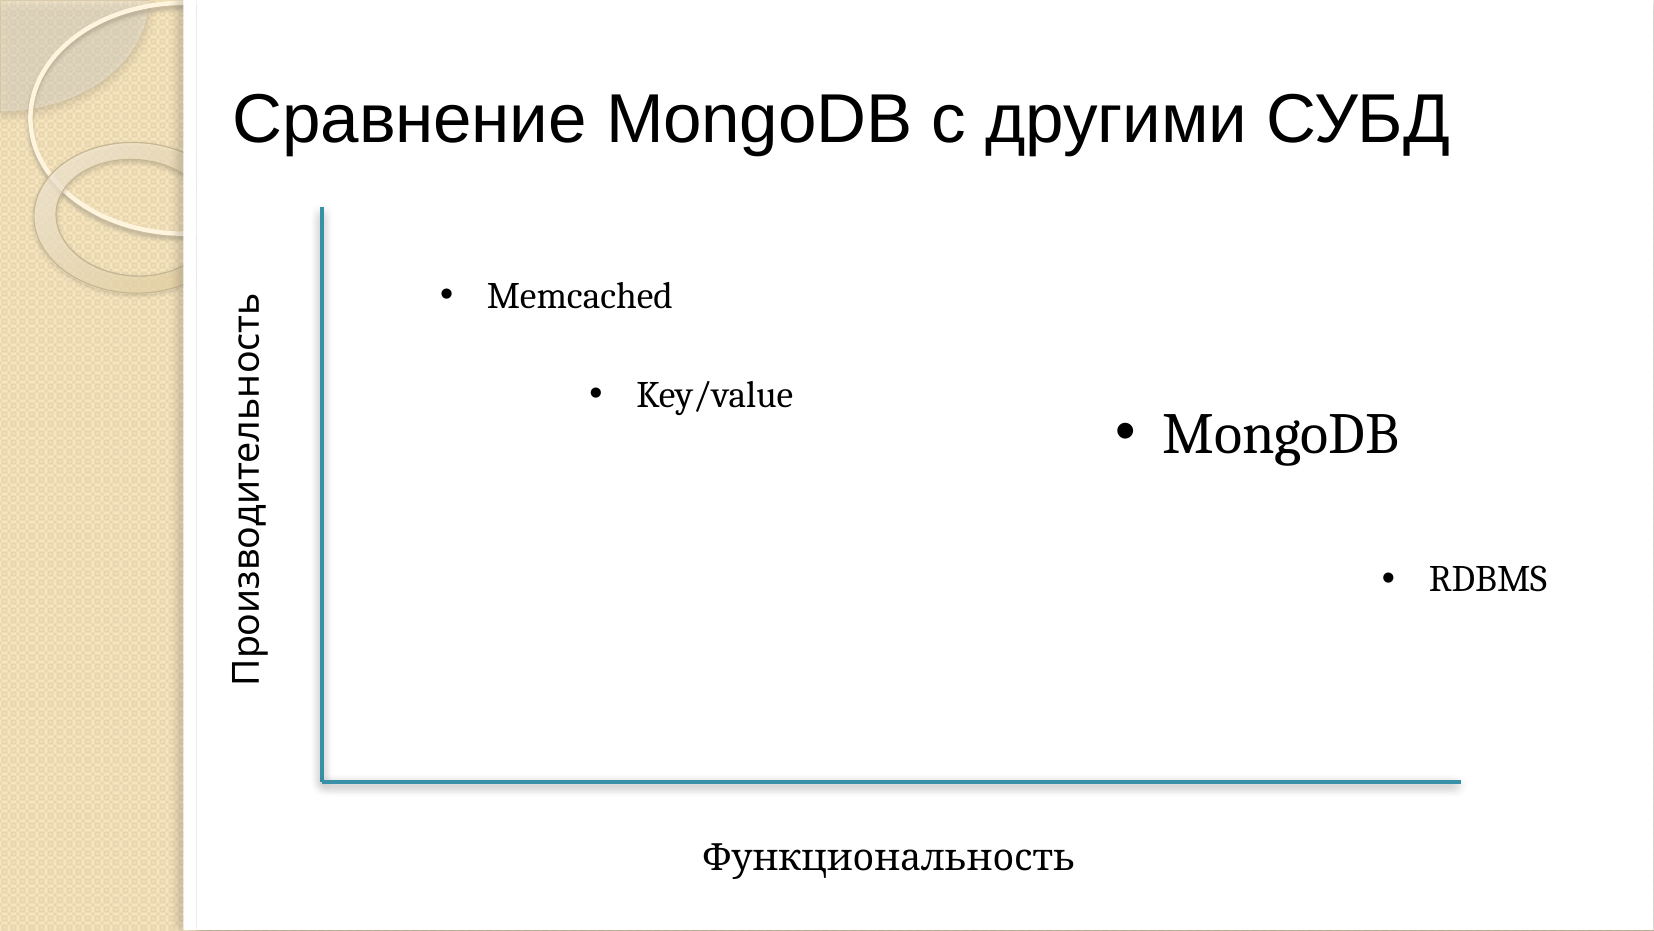

# Сравнение MongoDB с другими СУБД
Memcached
Key/value
MongoDB
Производительность
RDBMS
Функциональность